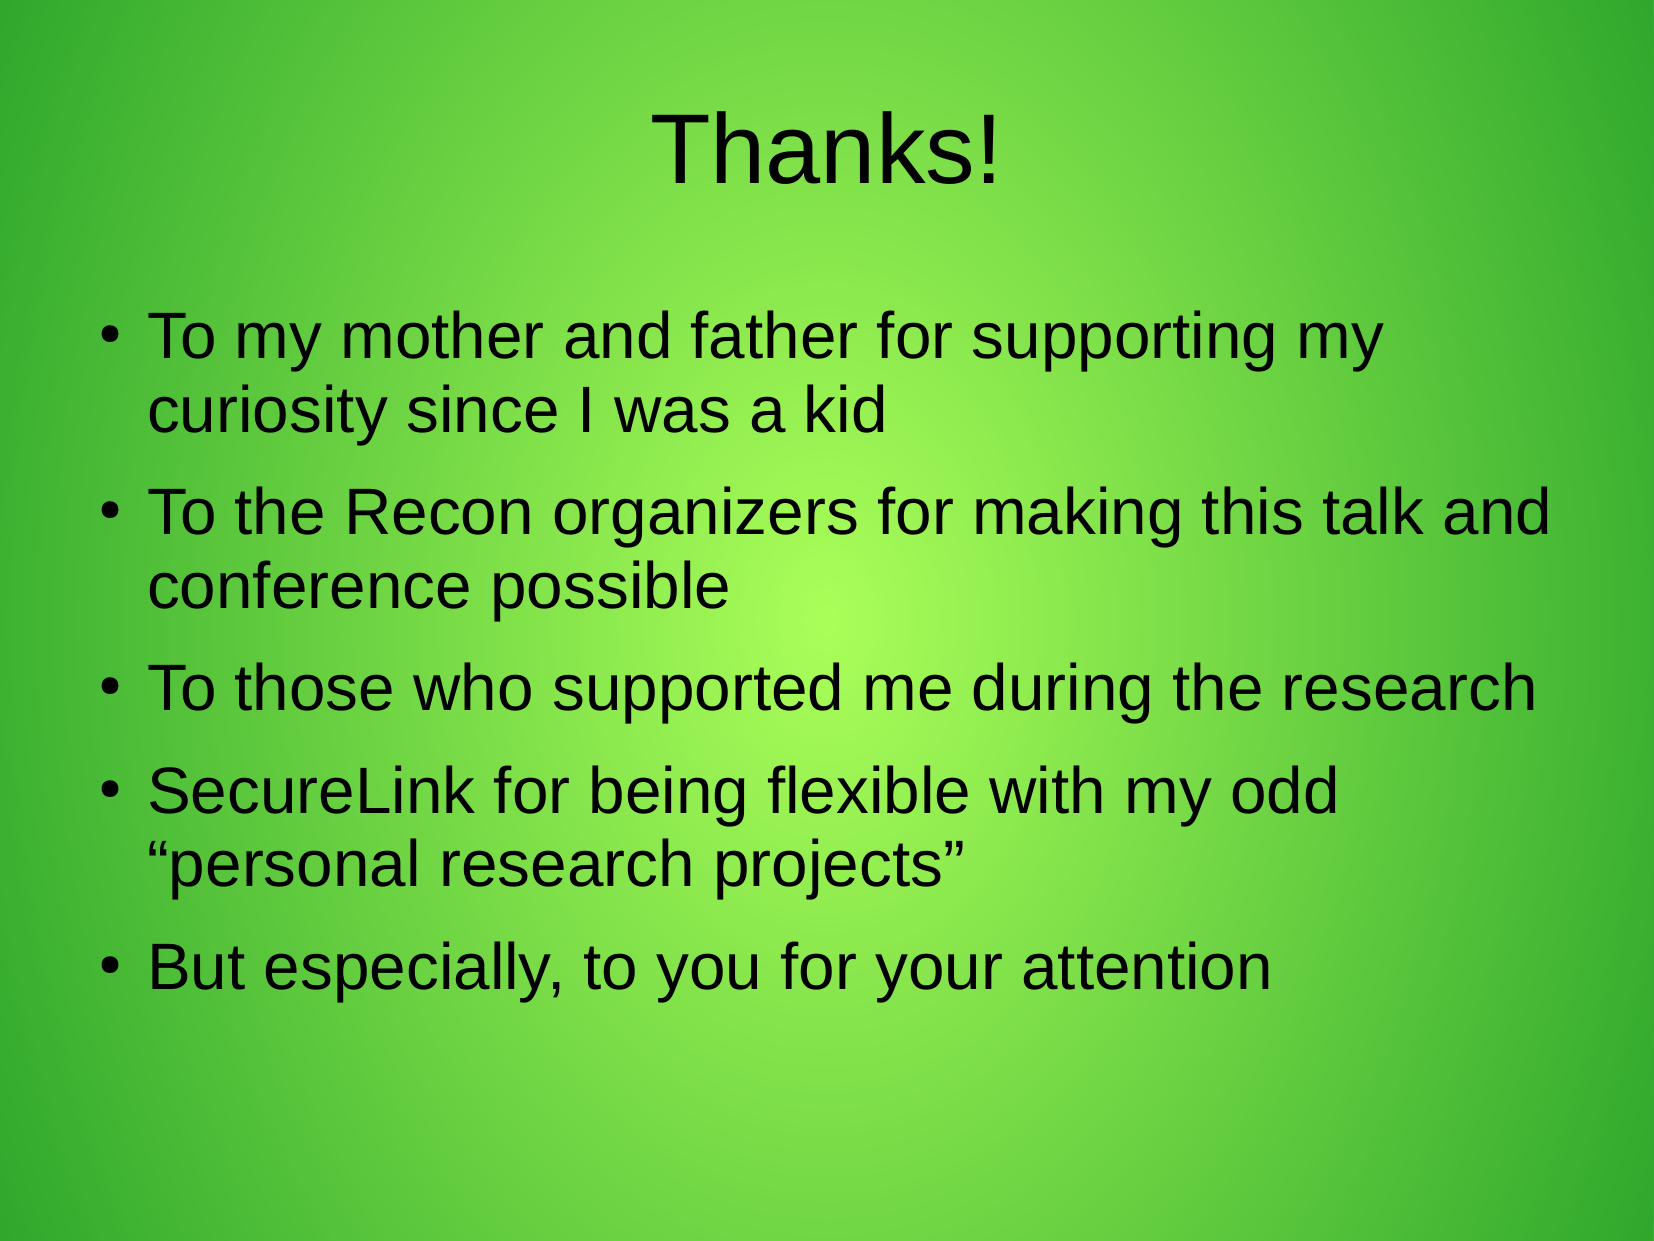

# Thanks!
To my mother and father for supporting my curiosity since I was a kid
To the Recon organizers for making this talk and conference possible
To those who supported me during the research
SecureLink for being flexible with my odd “personal research projects”
But especially, to you for your attention